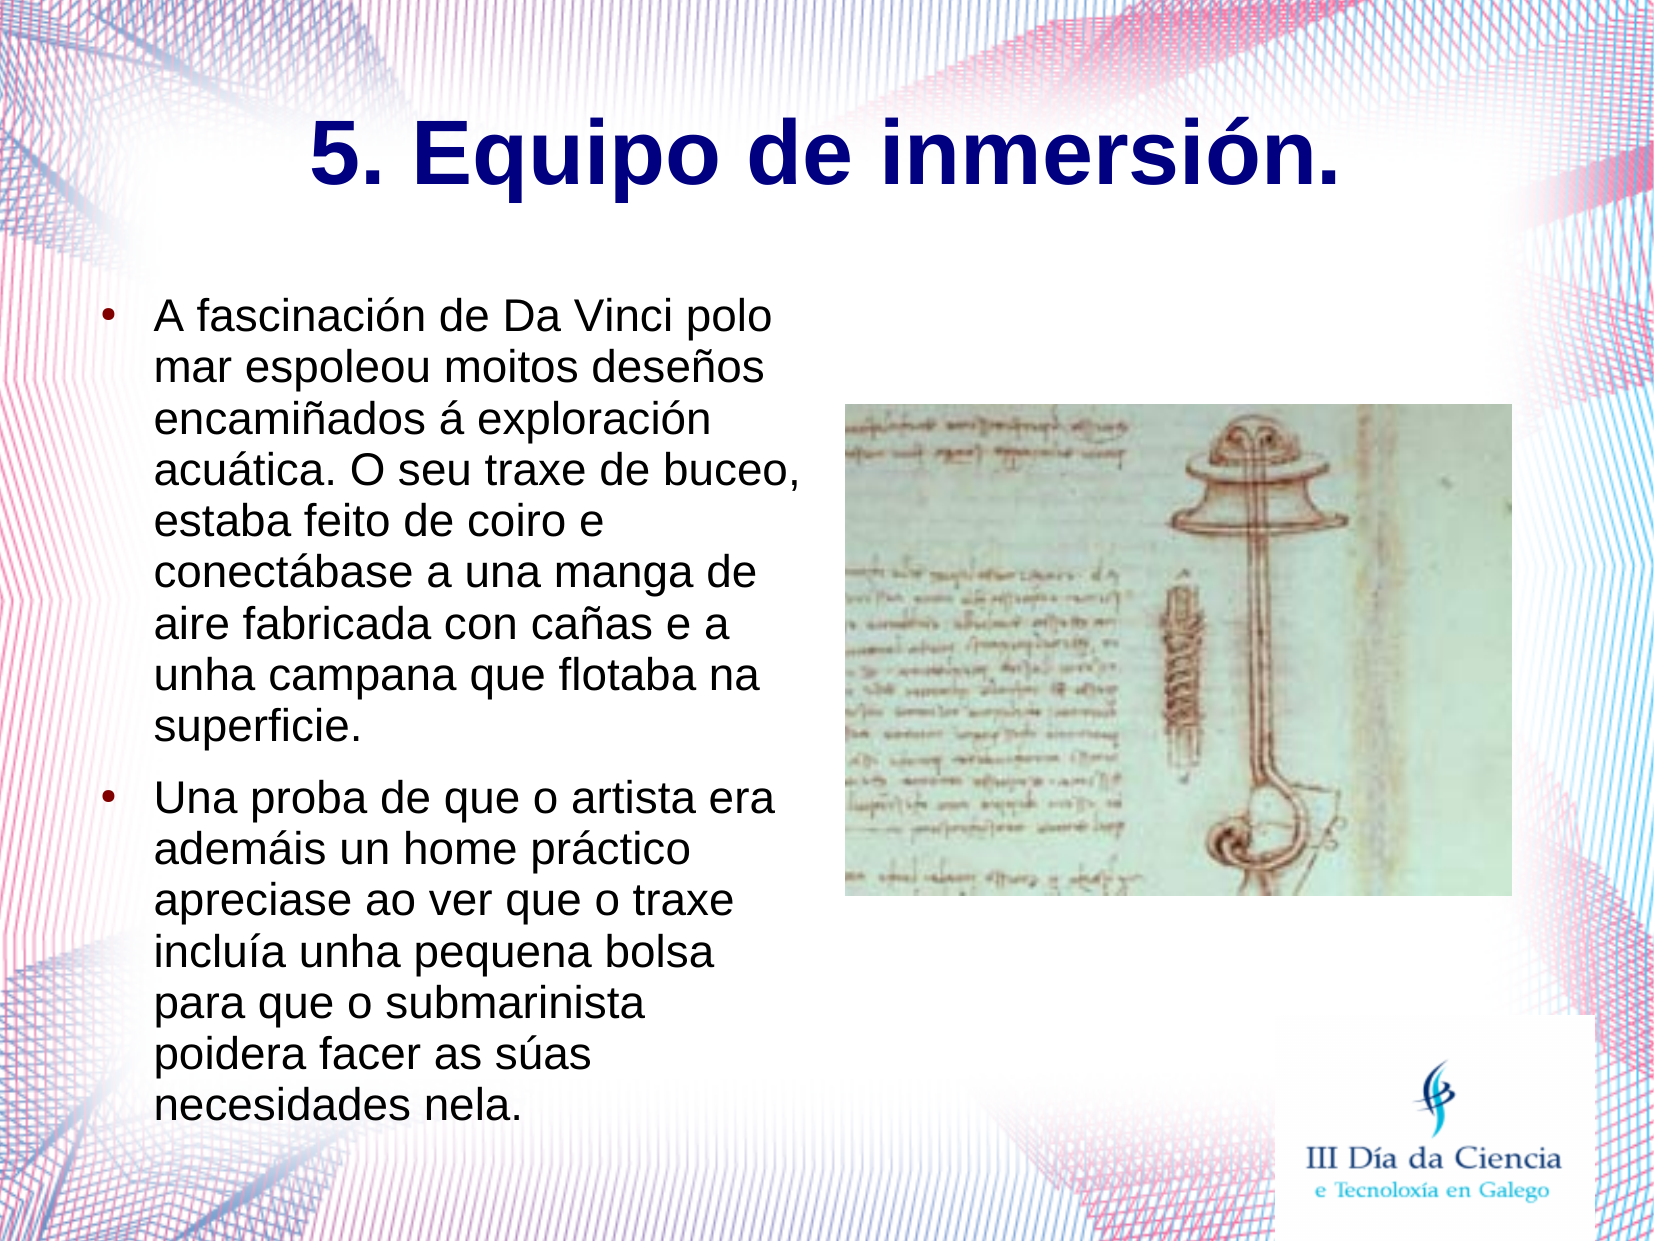

# 5. Equipo de inmersión.
A fascinación de Da Vinci polo mar espoleou moitos deseños encamiñados á exploración acuática. O seu traxe de buceo, estaba feito de coiro e conectábase a una manga de aire fabricada con cañas e a unha campana que flotaba na superficie.
Una proba de que o artista era ademáis un home práctico apreciase ao ver que o traxe incluía unha pequena bolsa para que o submarinista poidera facer as súas necesidades nela.